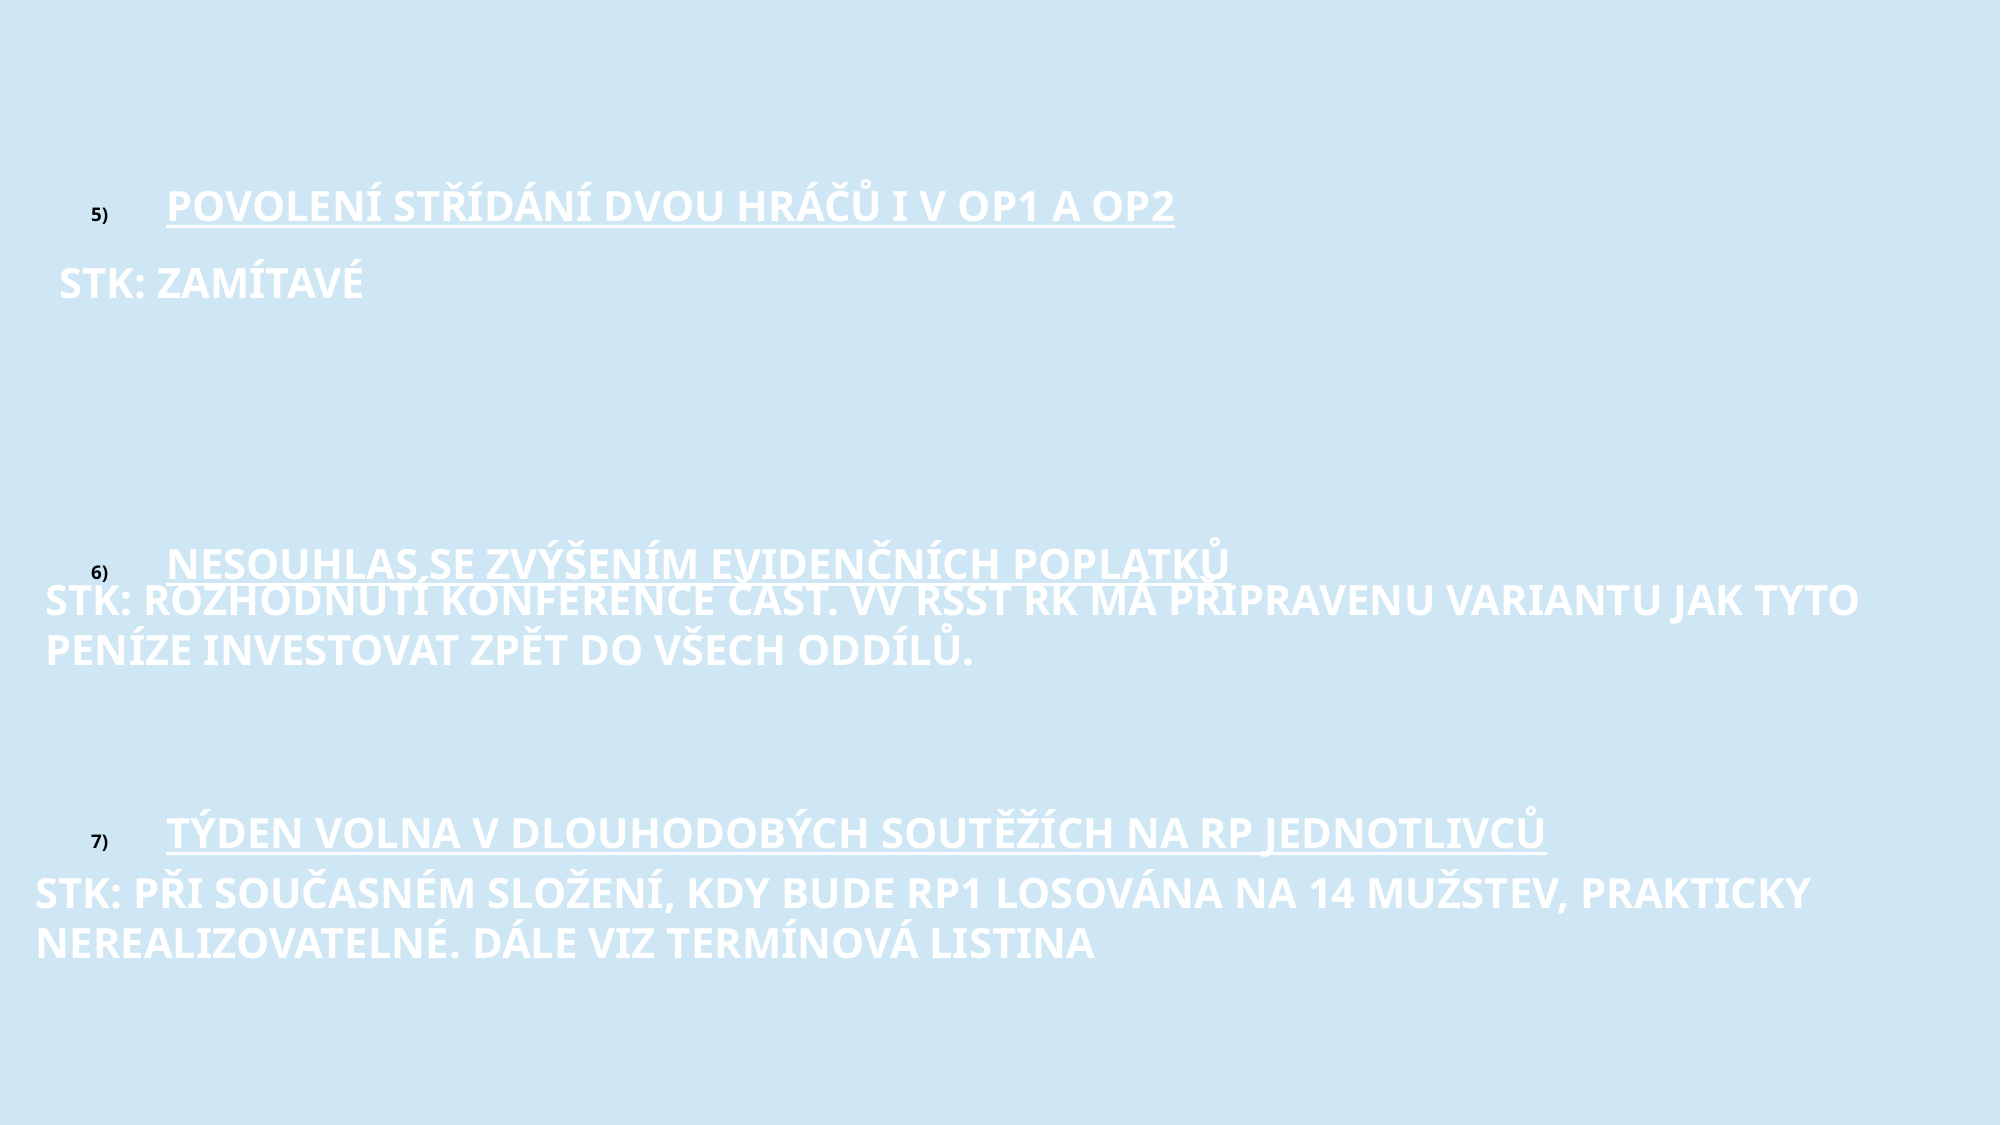

# POVOLENÍ STŘÍDÁNÍ DVOU HRÁČŮ I V OP1 A OP2
NESOUHLAS SE ZVÝŠENÍM EVIDENČNÍCH POPLATKŮ
TÝDEN VOLNA V DLOUHODOBÝCH SOUTĚŽÍCH NA RP JEDNOTLIVCŮ
STK: ZAMÍTAVÉ
STK: ROZHODNUTÍ KONFERENCE ČAST. VV RSST RK MÁ PŘIPRAVENU VARIANTU JAK TYTO PENÍZE INVESTOVAT ZPĚT DO VŠECH ODDÍLŮ.
STK: PŘI SOUČASNÉM SLOŽENÍ, KDY BUDE RP1 LOSOVÁNA NA 14 MUŽSTEV, PRAKTICKY NEREALIZOVATELNÉ. DÁLE VIZ TERMÍNOVÁ LISTINA